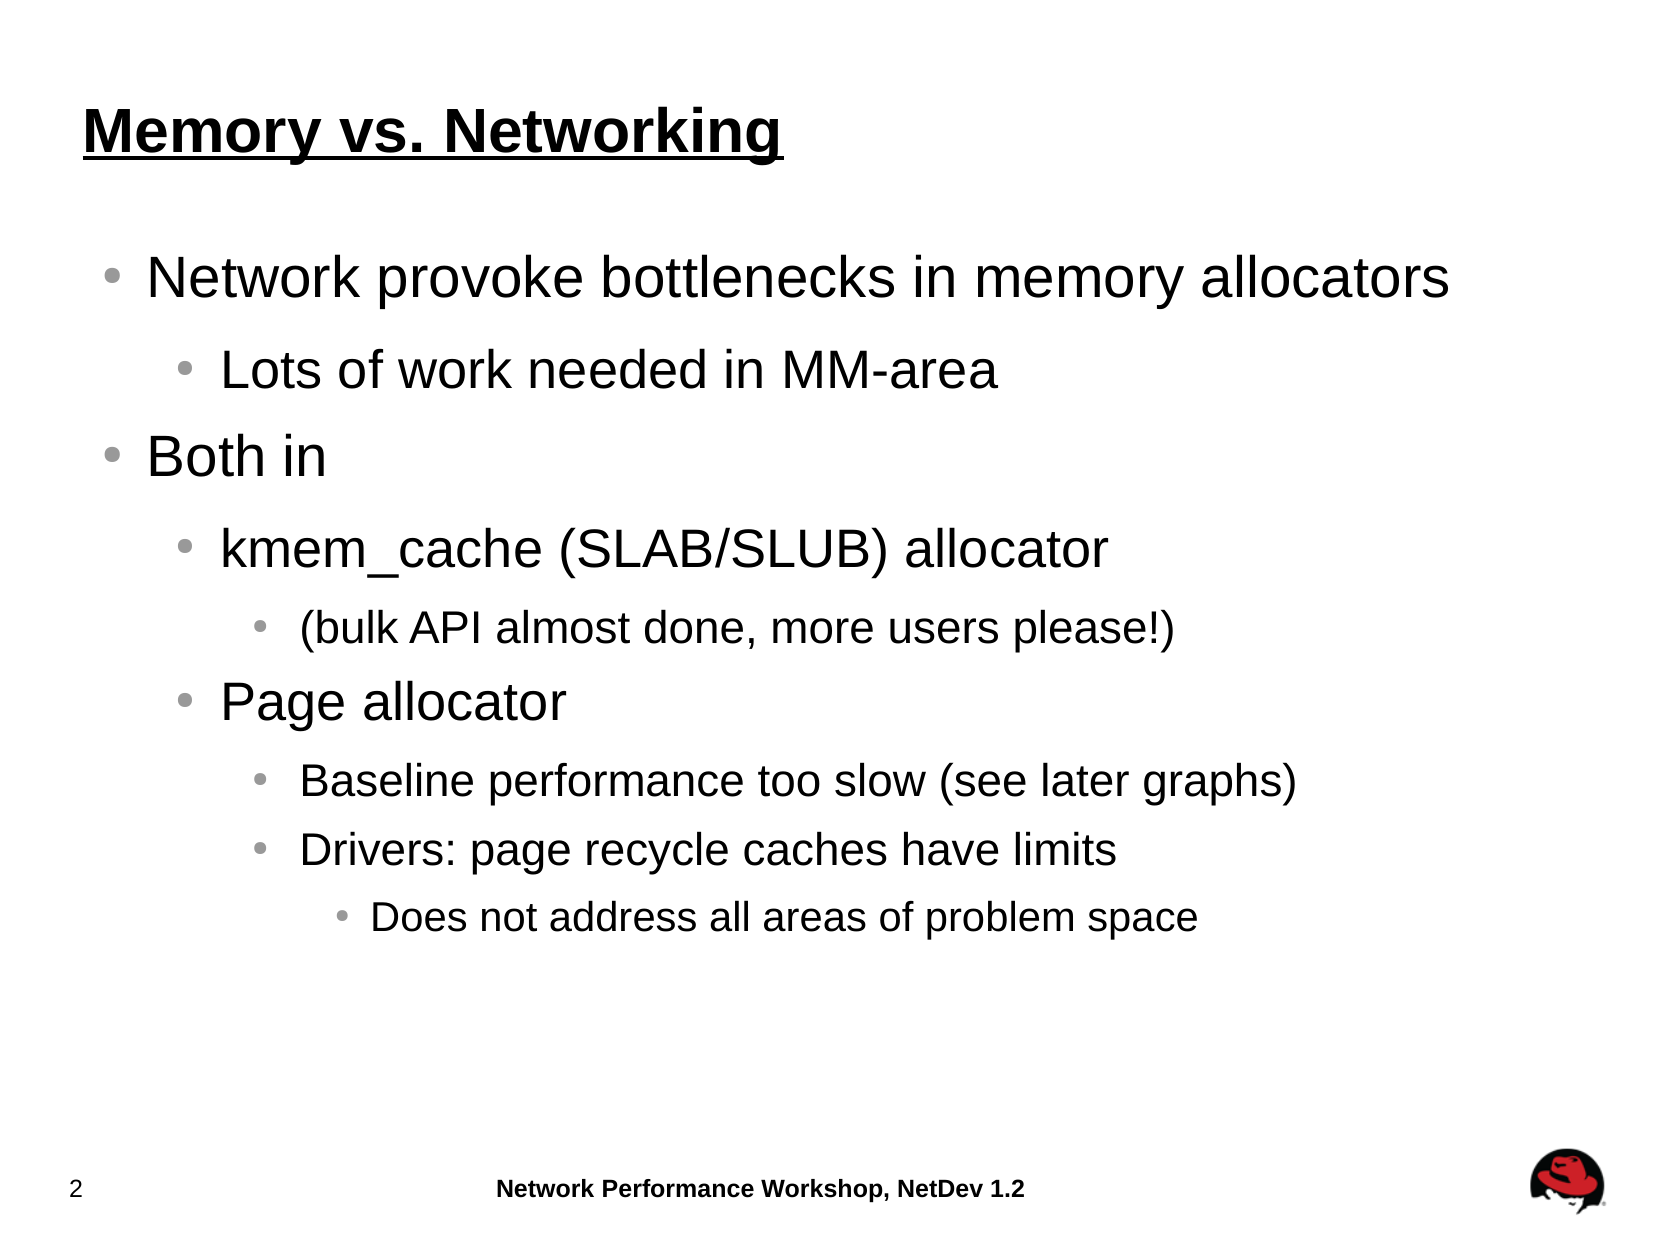

# Memory vs. Networking
Network provoke bottlenecks in memory allocators
Lots of work needed in MM-area
Both in
kmem_cache (SLAB/SLUB) allocator
(bulk API almost done, more users please!)
Page allocator
Baseline performance too slow (see later graphs)
Drivers: page recycle caches have limits
Does not address all areas of problem space